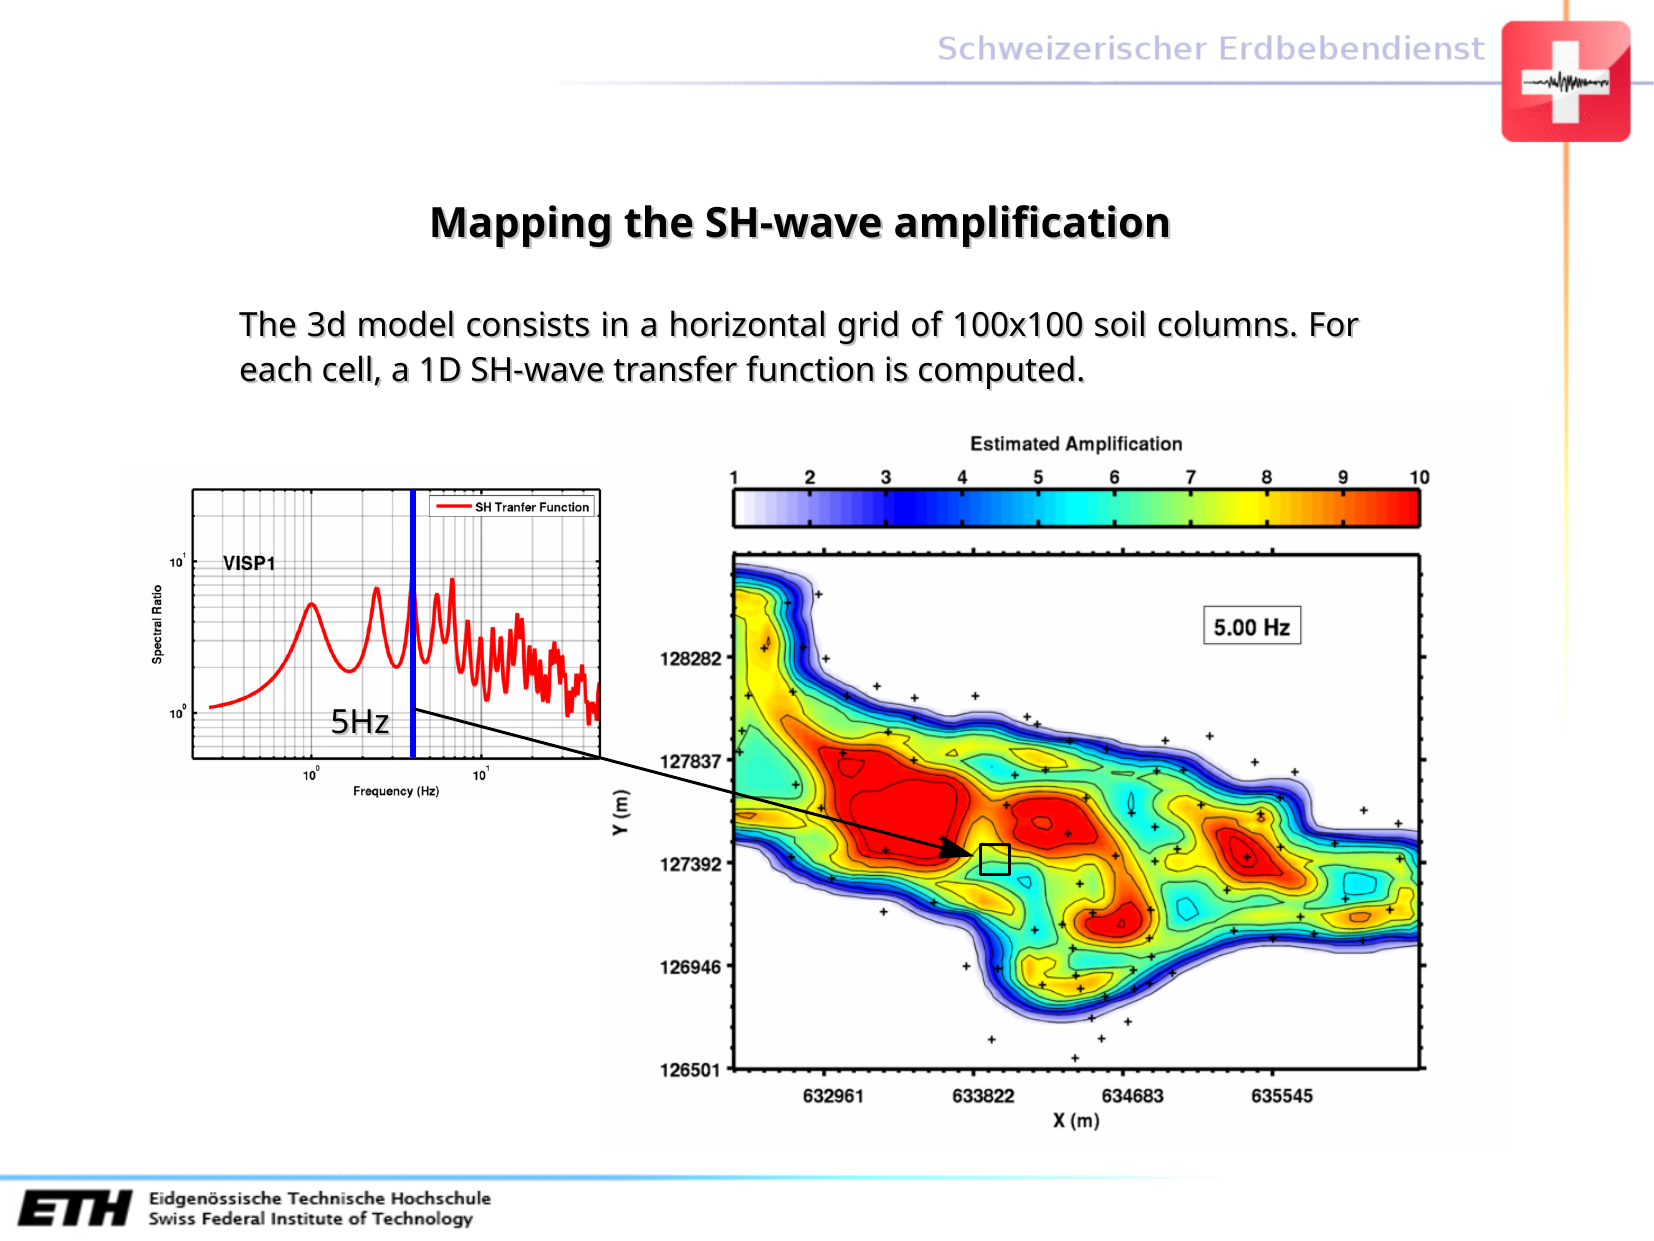

Mapping the SH-wave amplification
The 3d model consists in a horizontal grid of 100x100 soil columns. For each cell, a 1D SH-wave transfer function is computed.
5Hz